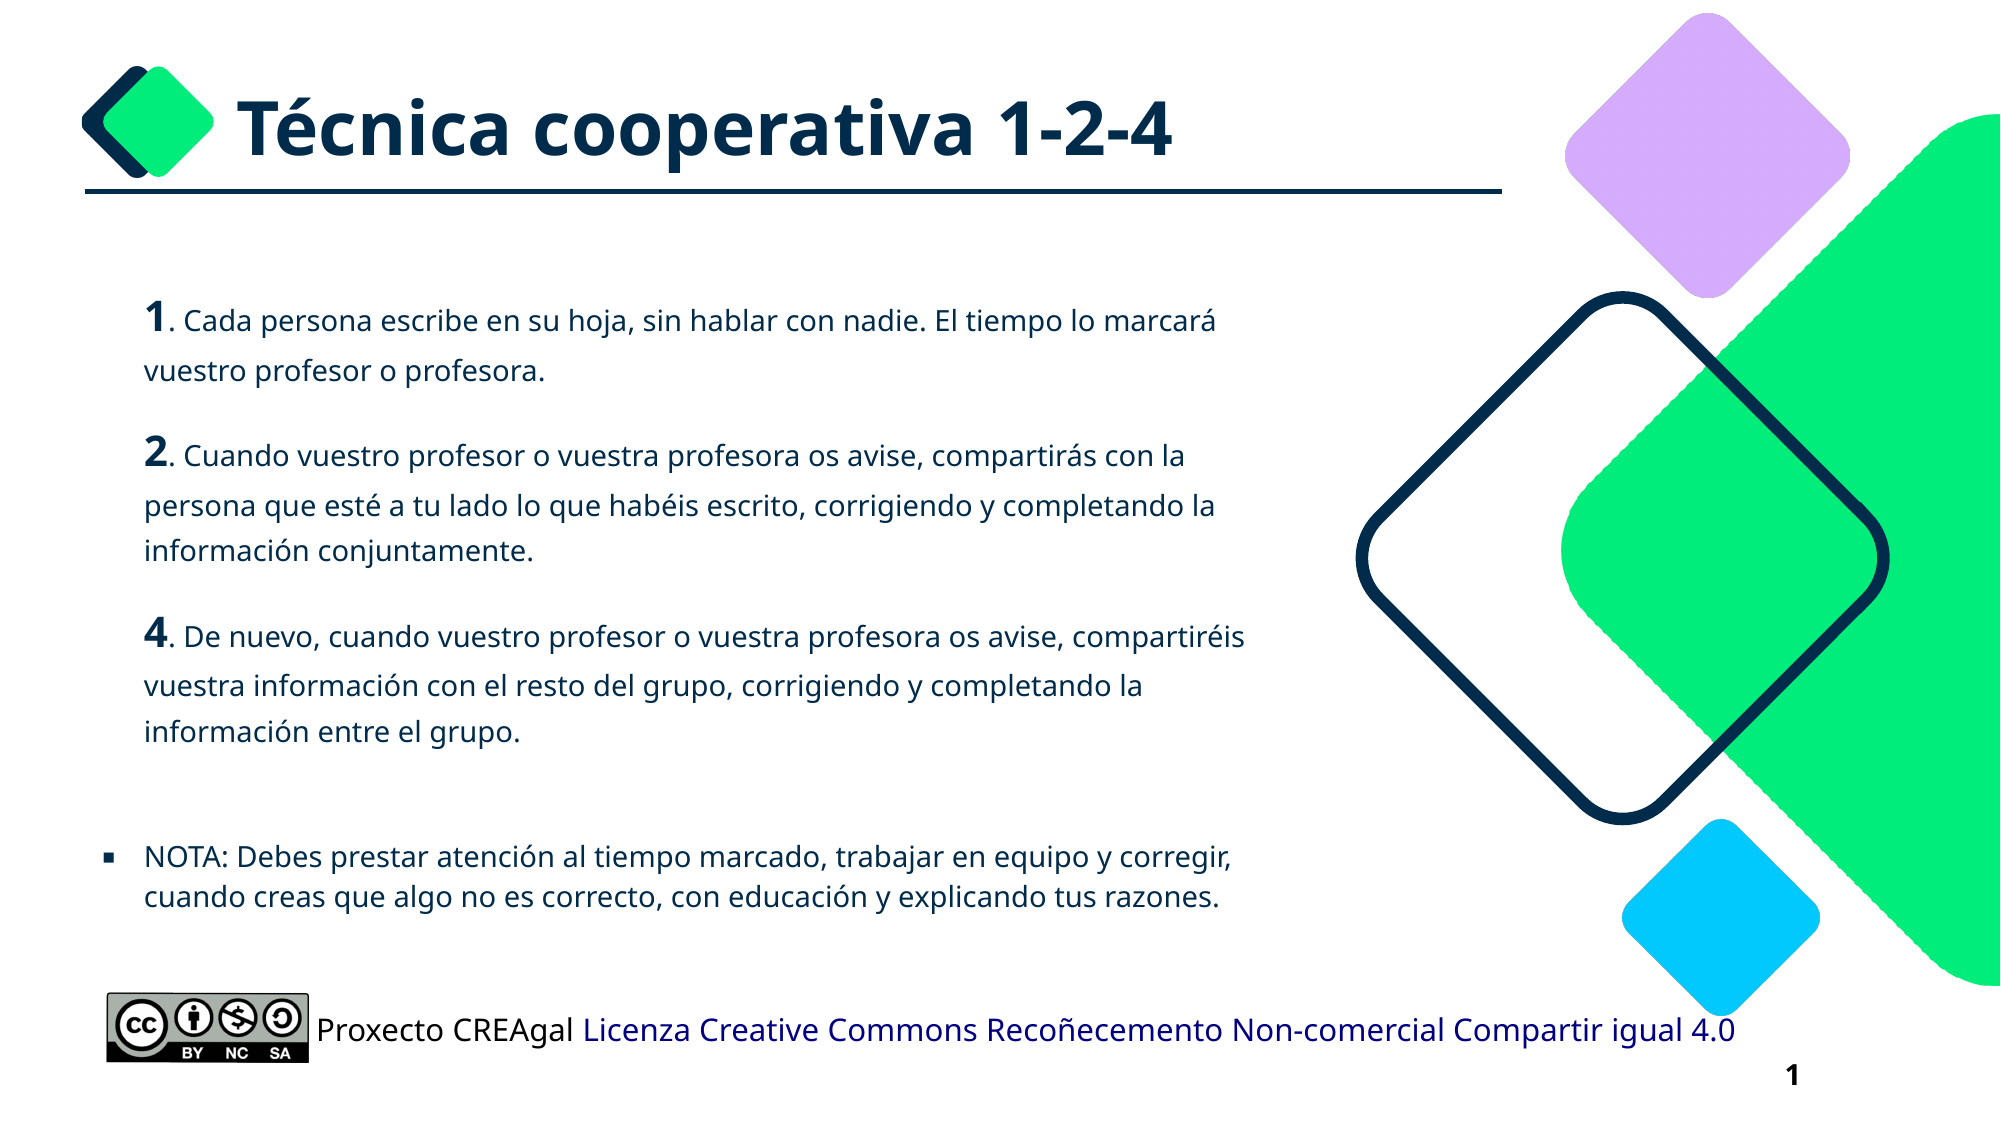

# Técnica cooperativa 1-2-4
1. Cada persona escribe en su hoja, sin hablar con nadie. El tiempo lo marcará vuestro profesor o profesora.
2. Cuando vuestro profesor o vuestra profesora os avise, compartirás con la persona que esté a tu lado lo que habéis escrito, corrigiendo y completando la información conjuntamente.
4. De nuevo, cuando vuestro profesor o vuestra profesora os avise, compartiréis vuestra información con el resto del grupo, corrigiendo y completando la información entre el grupo.
NOTA: Debes prestar atención al tiempo marcado, trabajar en equipo y corregir, cuando creas que algo no es correcto, con educación y explicando tus razones.
Proxecto CREAgal Licenza Creative Commons Recoñecemento Non-comercial Compartir igual 4.0